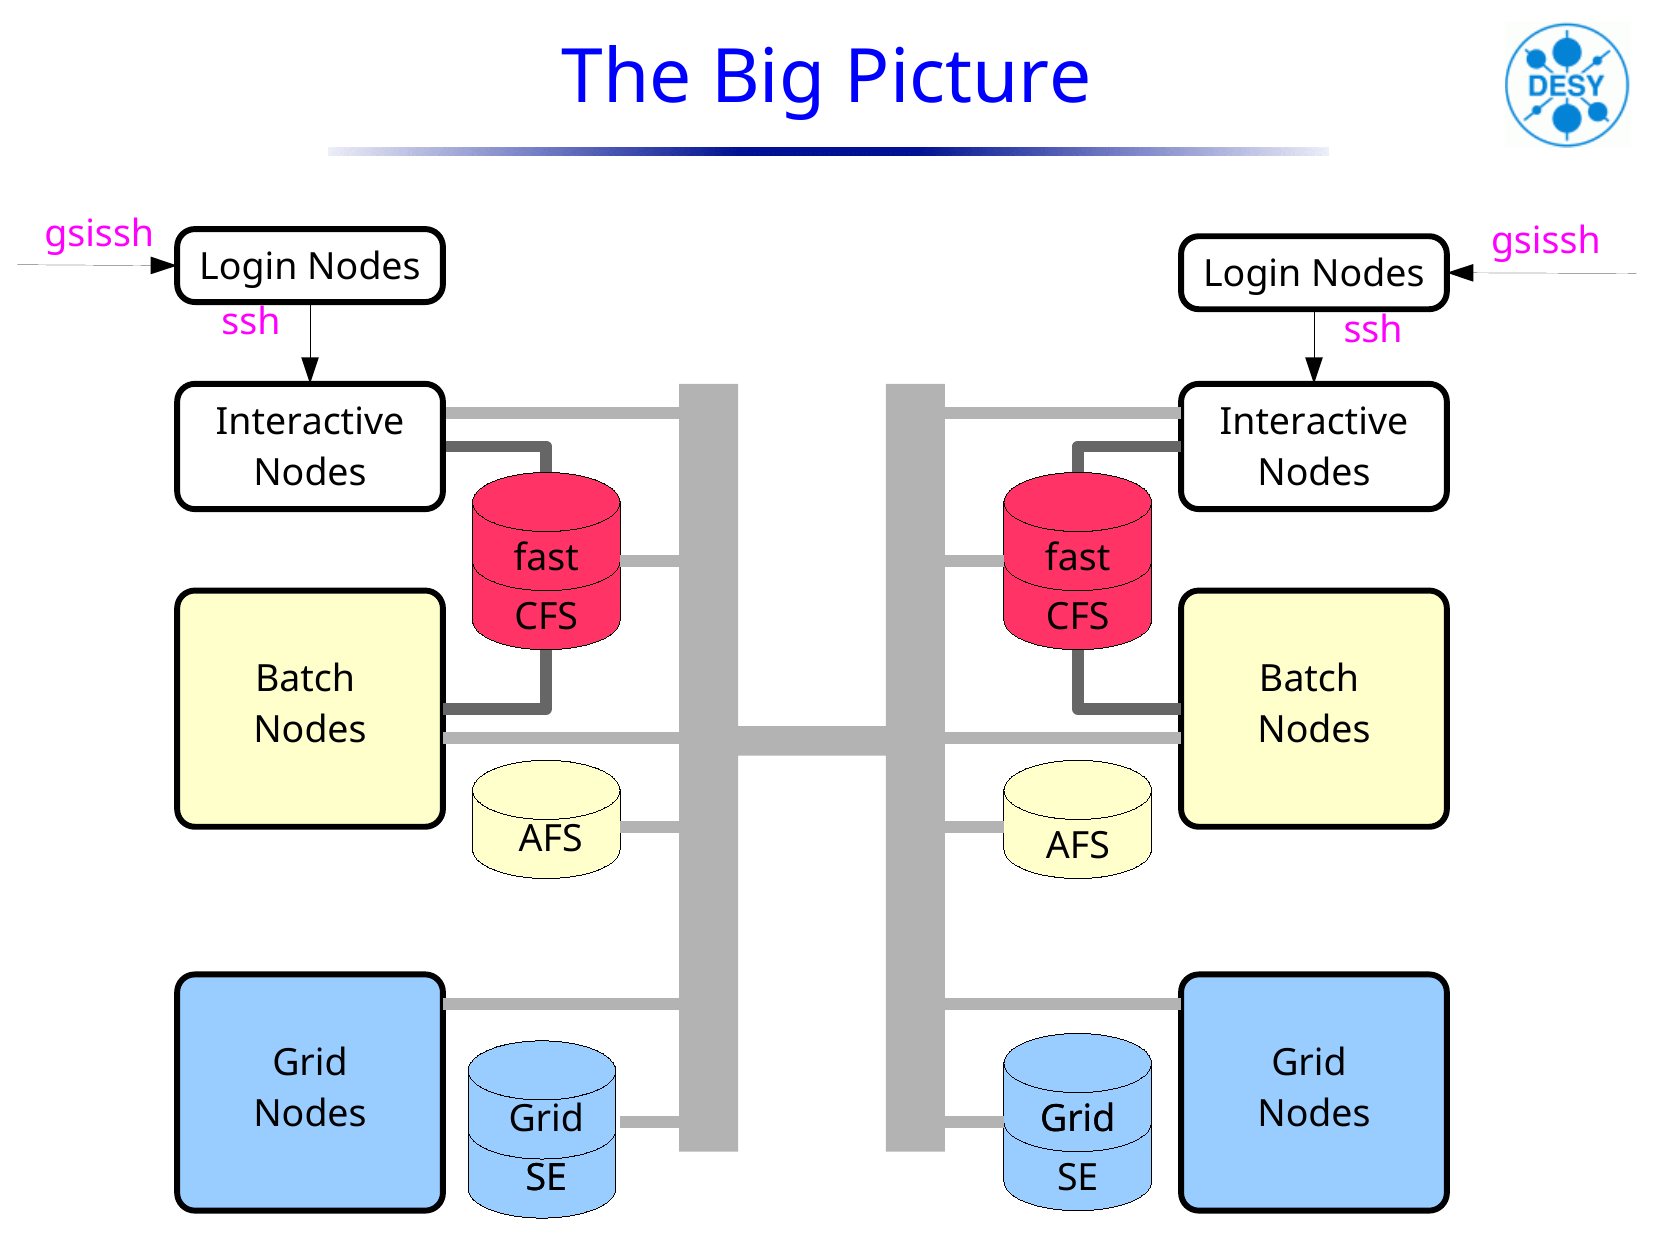

# The Big Picture
gsissh
gsissh
Login Nodes
Login Nodes
ssh
ssh
Interactive Nodes
Interactive Nodes
fast
fast
CFS
CFS
Batch
Nodes
Batch
Nodes
AFS
AFS
Grid
Nodes
Grid
Nodes
Grid
Grid
Grid
SE
SE
SE